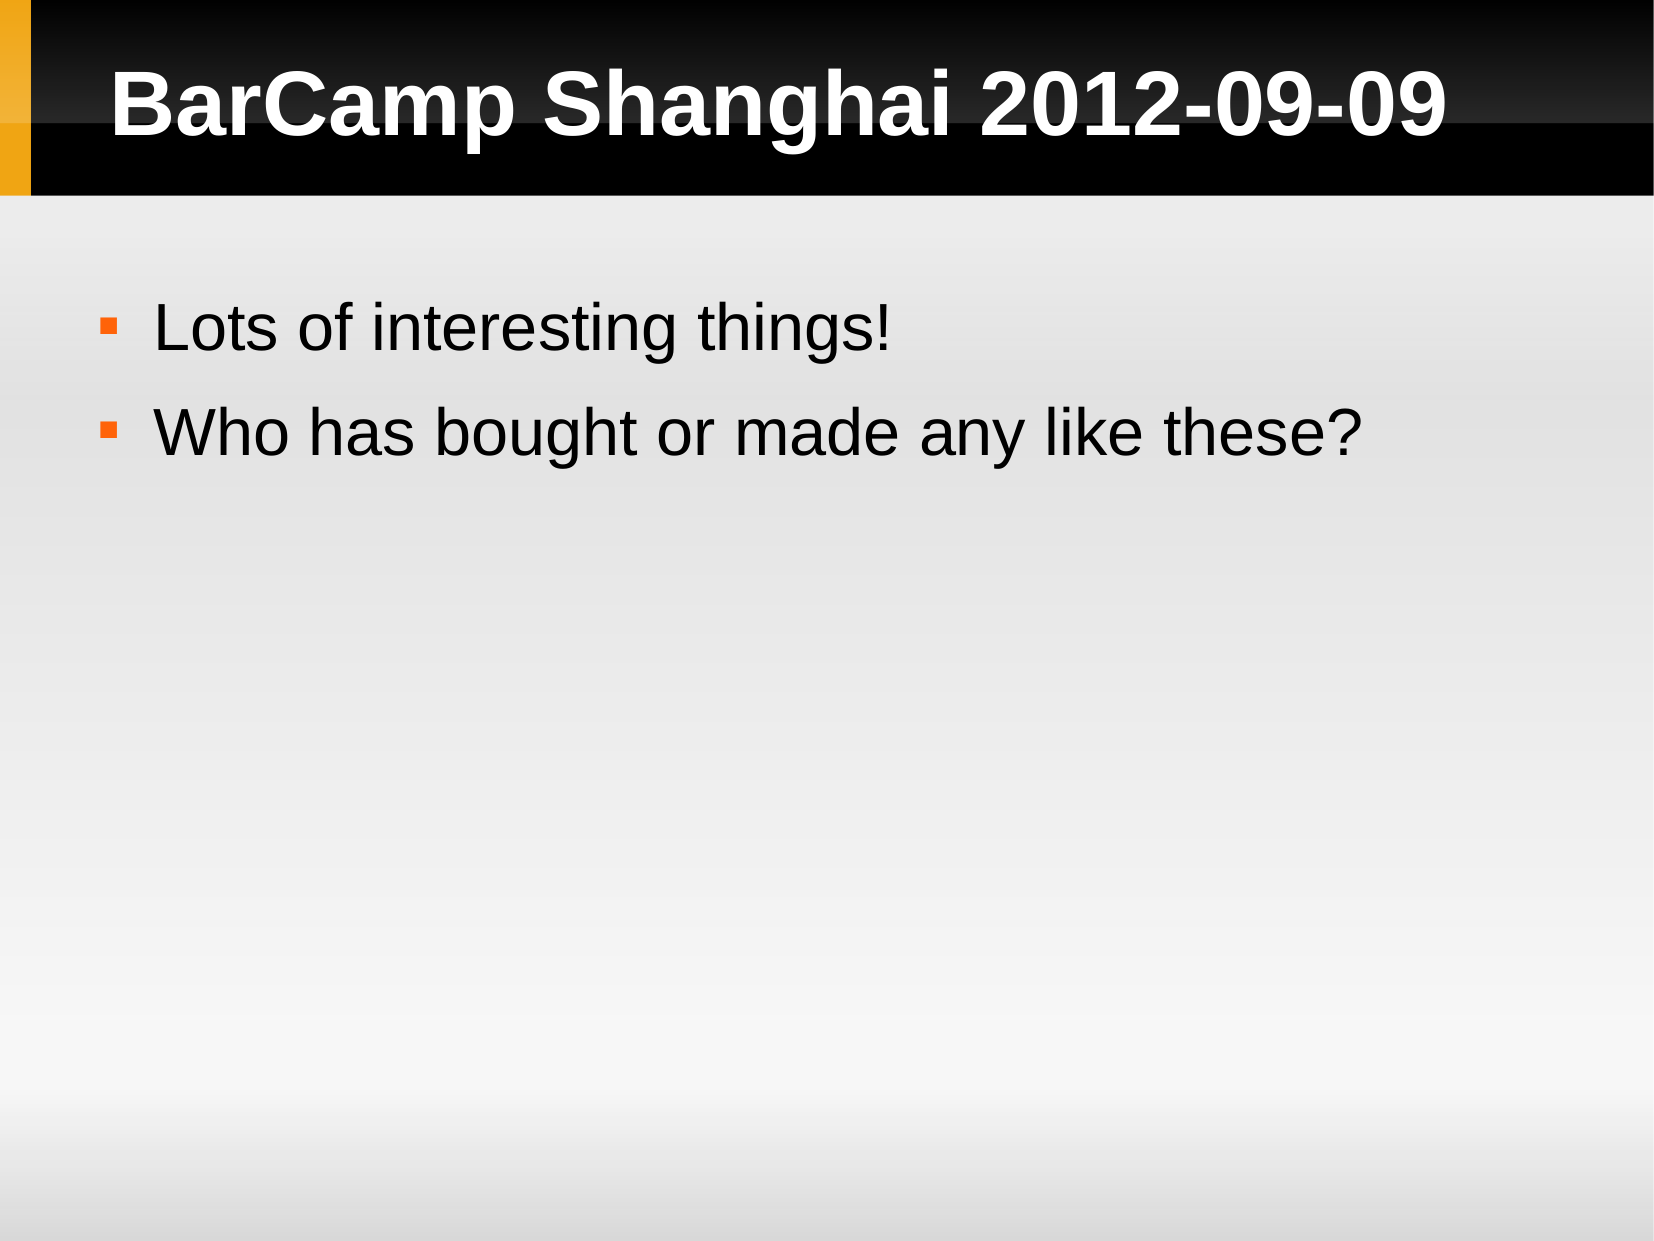

# BarCamp Shanghai 2012-09-09
Lots of interesting things!
Who has bought or made any like these?